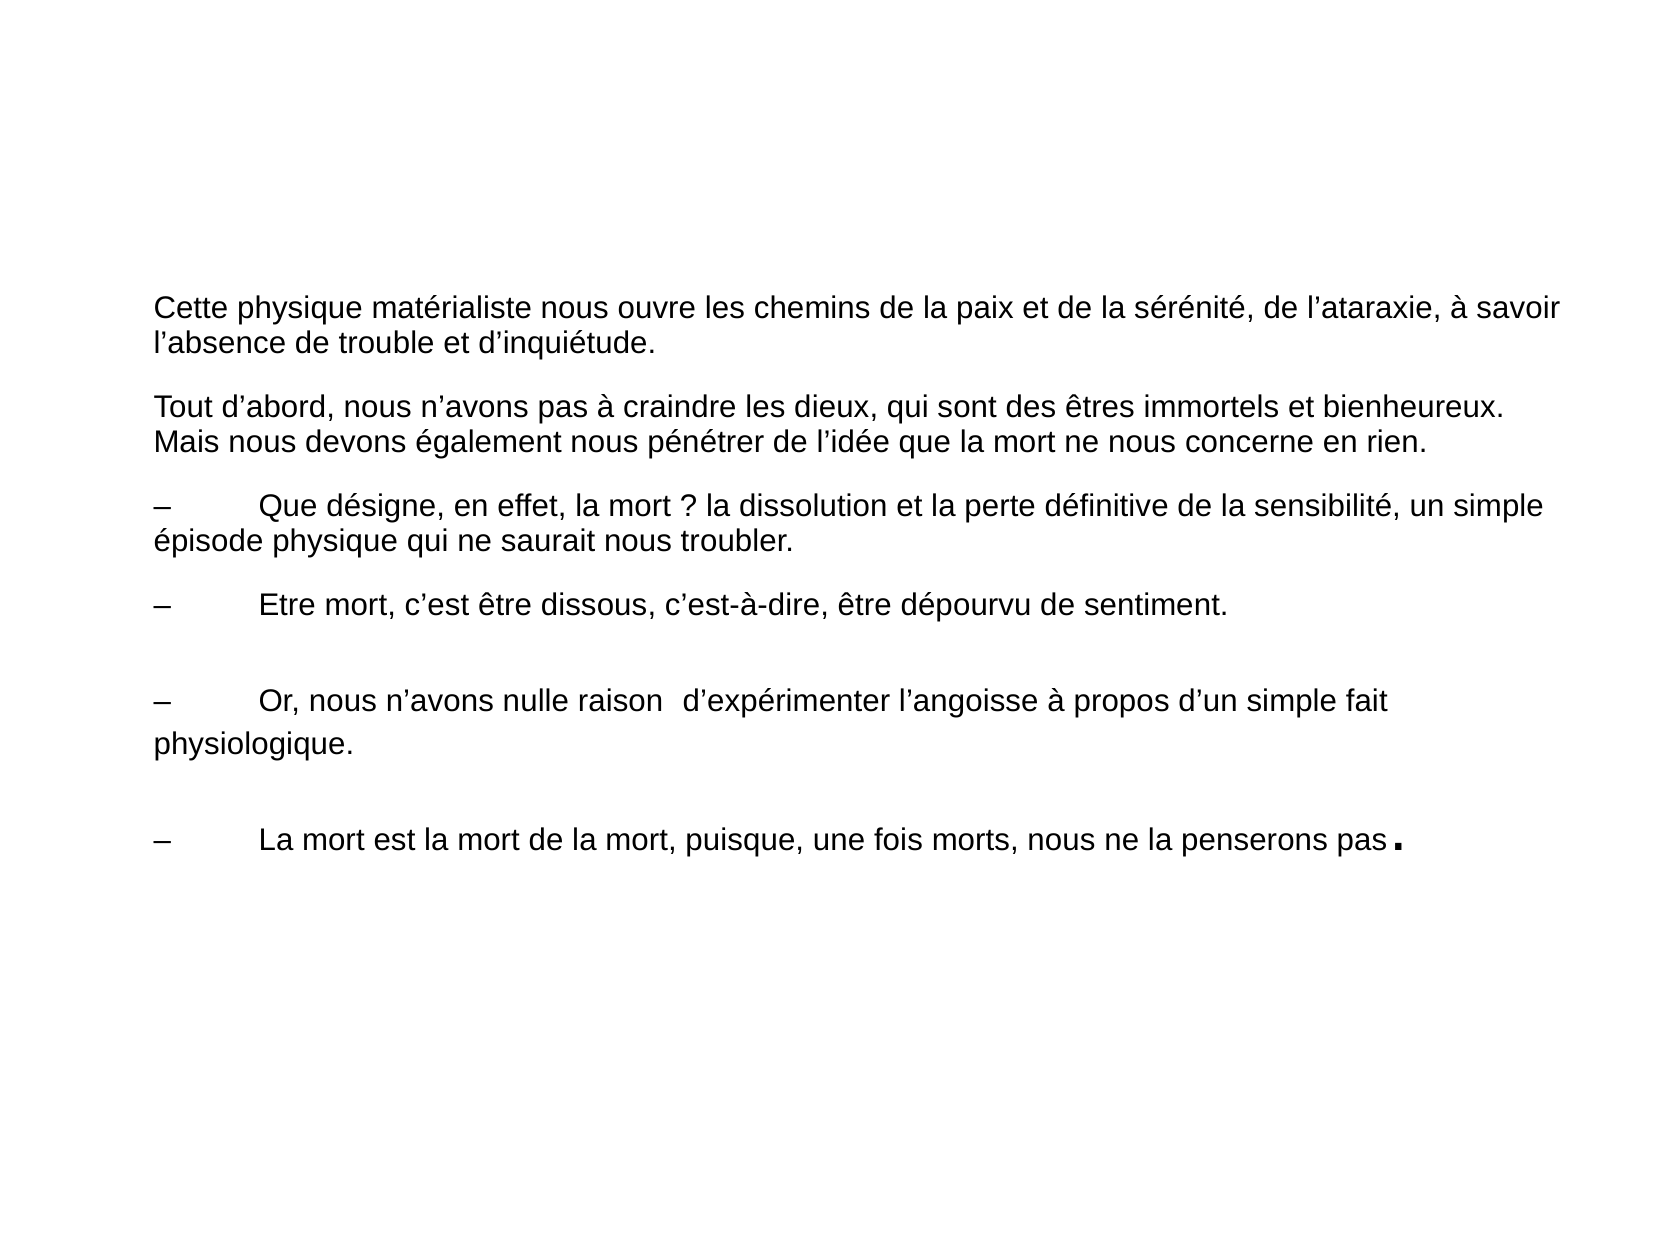

#
Cette physique matérialiste nous ouvre les chemins de la paix et de la sérénité, de l’ataraxie, à savoir l’absence de trouble et d’inquiétude.
Tout d’abord, nous n’avons pas à craindre les dieux, qui sont des êtres immortels et bienheureux. Mais nous devons également nous pénétrer de l’idée que la mort ne nous concerne en rien.
– Que désigne, en effet, la mort ? la dissolution et la perte définitive de la sensibilité, un simple épisode physique qui ne saurait nous troubler.
– Etre mort, c’est être dissous, c’est-à-dire, être dépourvu de sentiment.
– Or, nous n’avons nulle raison d’expérimenter l’angoisse à propos d’un simple fait physiologique.
– La mort est la mort de la mort, puisque, une fois morts, nous ne la penserons pas.